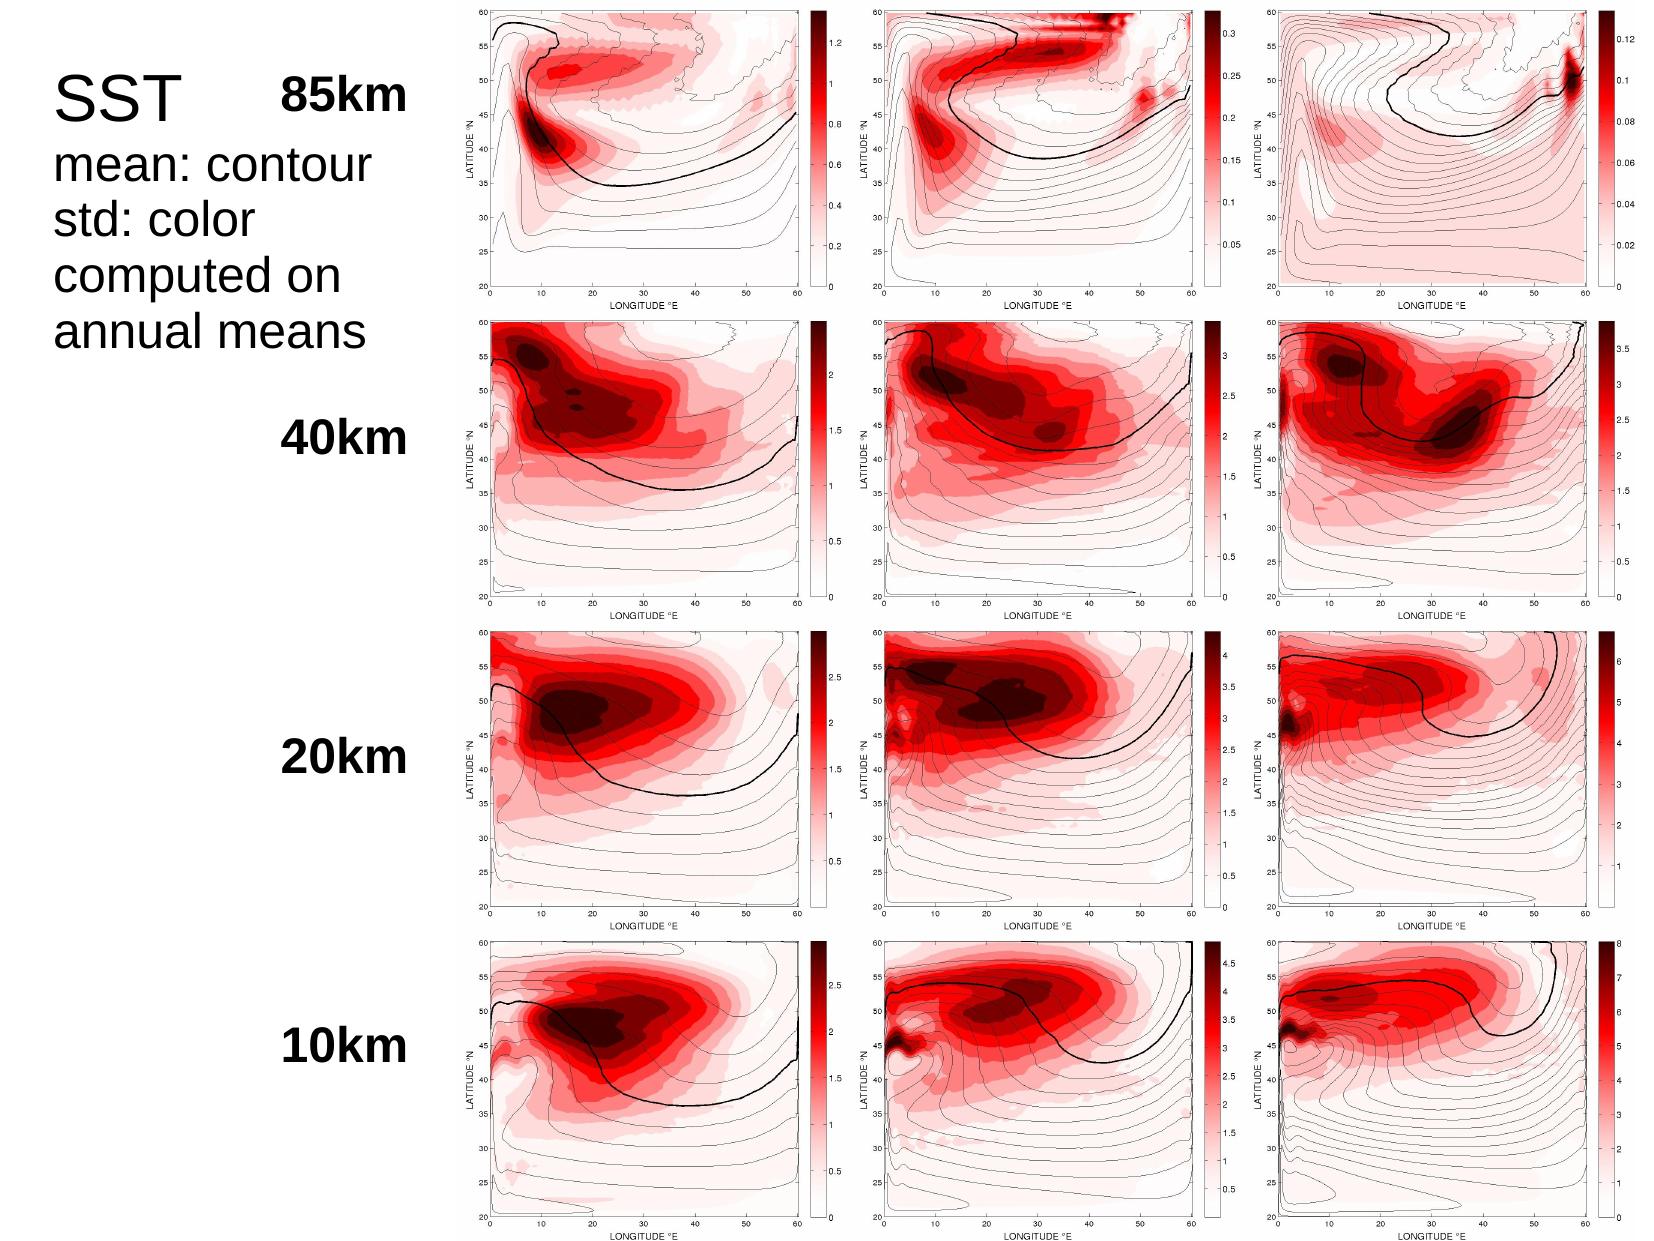

85km
# SST mean: contour std: color computed on annual means
40km
20km
10km